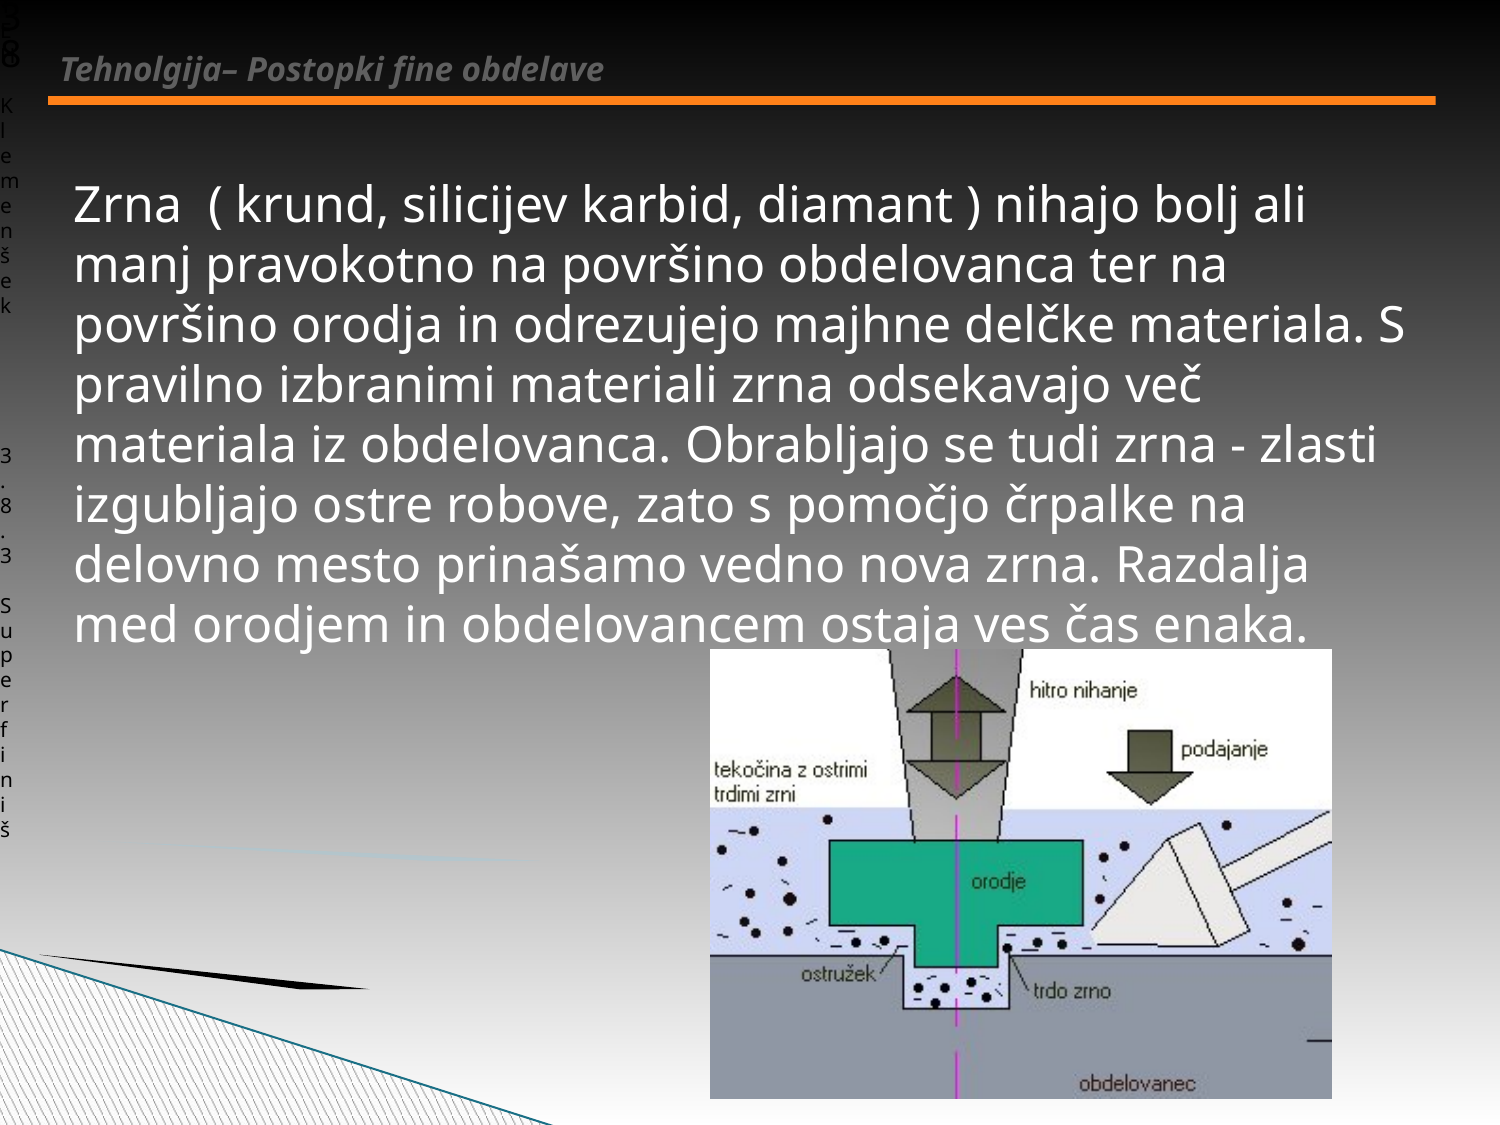

TEH Klemenšek 3.8.3 Superfiniš
Zrna ( krund, silicijev karbid, diamant ) nihajo bolj ali manj pravokotno na površino obdelovanca ter na površino orodja in odrezujejo majhne delčke materiala. S pravilno izbranimi materiali zrna odsekavajo več materiala iz obdelovanca. Obrabljajo se tudi zrna - zlasti izgubljajo ostre robove, zato s pomočjo črpalke na delovno mesto prinašamo vedno nova zrna. Razdalja med orodjem in obdelovancem ostaja ves čas enaka.